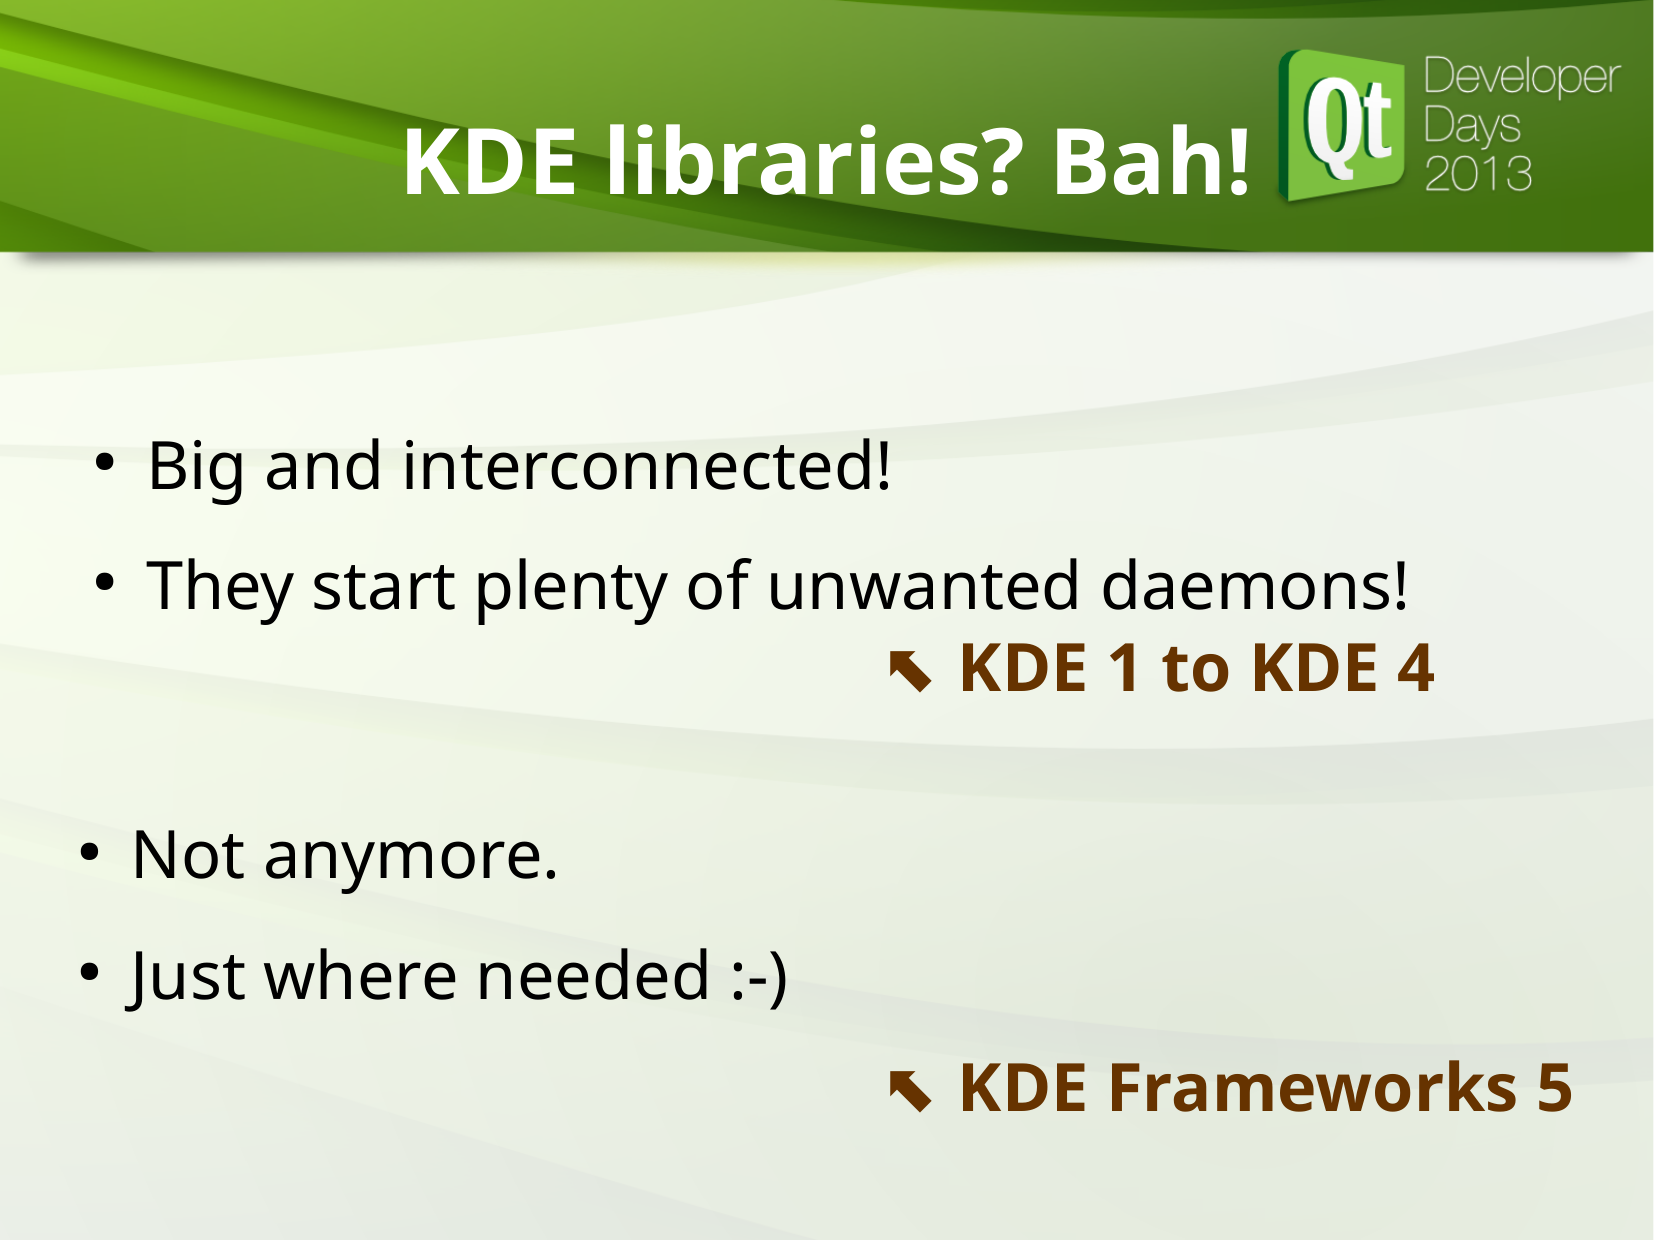

# KDE libraries? Bah!
Big and interconnected!
They start plenty of unwanted daemons!
⬉ KDE 1 to KDE 4
Not anymore.
Just where needed :-)
⬉ KDE Frameworks 5